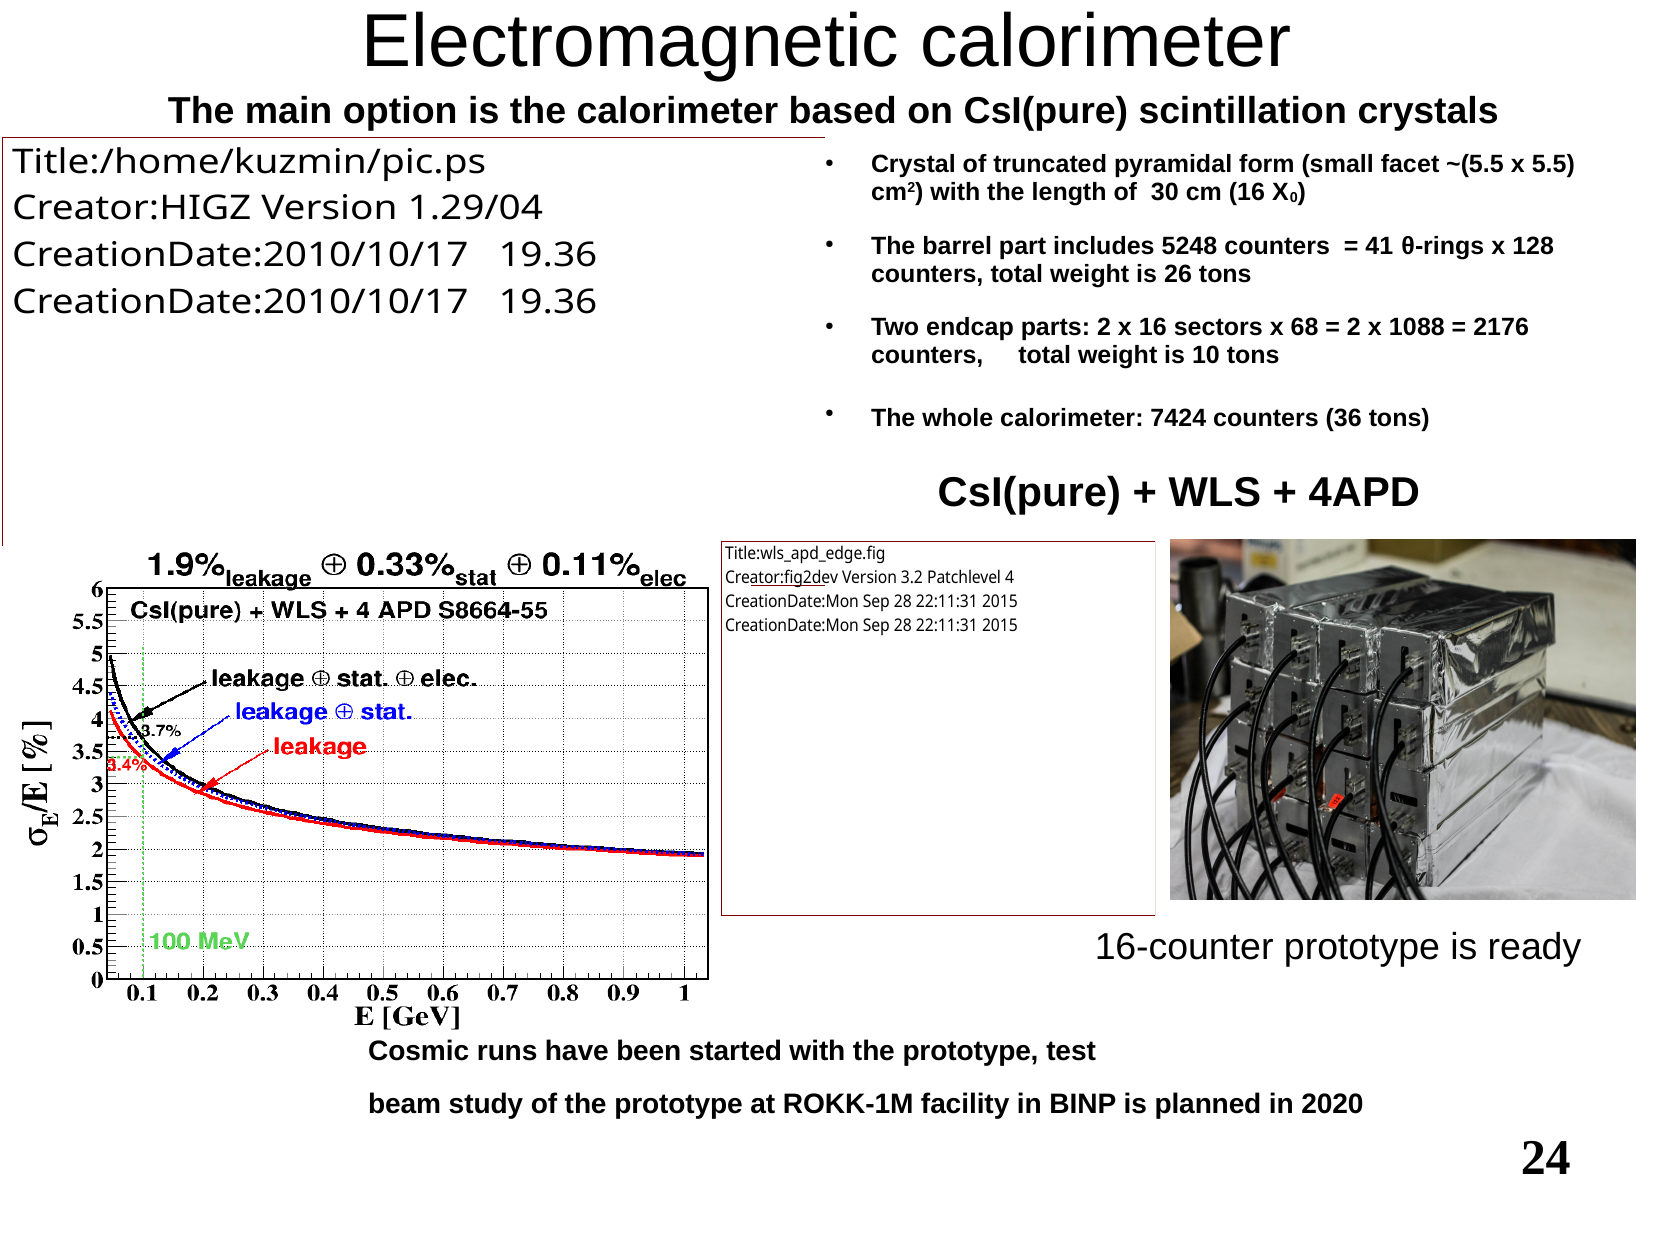

# Electromagnetic calorimeter
The main option is the calorimeter based on CsI(pure) scintillation crystals
Crystal of truncated pyramidal form (small facet ~(5.5 x 5.5) cm2) with the length of 30 cm (16 X0)
The barrel part includes 5248 counters = 41 θ-rings x 128 counters, total weight is 26 tons
Two endcap parts: 2 x 16 sectors x 68 = 2 x 1088 = 2176 counters, total weight is 10 tons
The whole calorimeter: 7424 counters (36 tons)
CsI(pure) + WLS + 4APD
16-counter prototype is ready
Cosmic runs have been started with the prototype, test
beam study of the prototype at ROKK-1M facility in BINP is planned in 2020
24